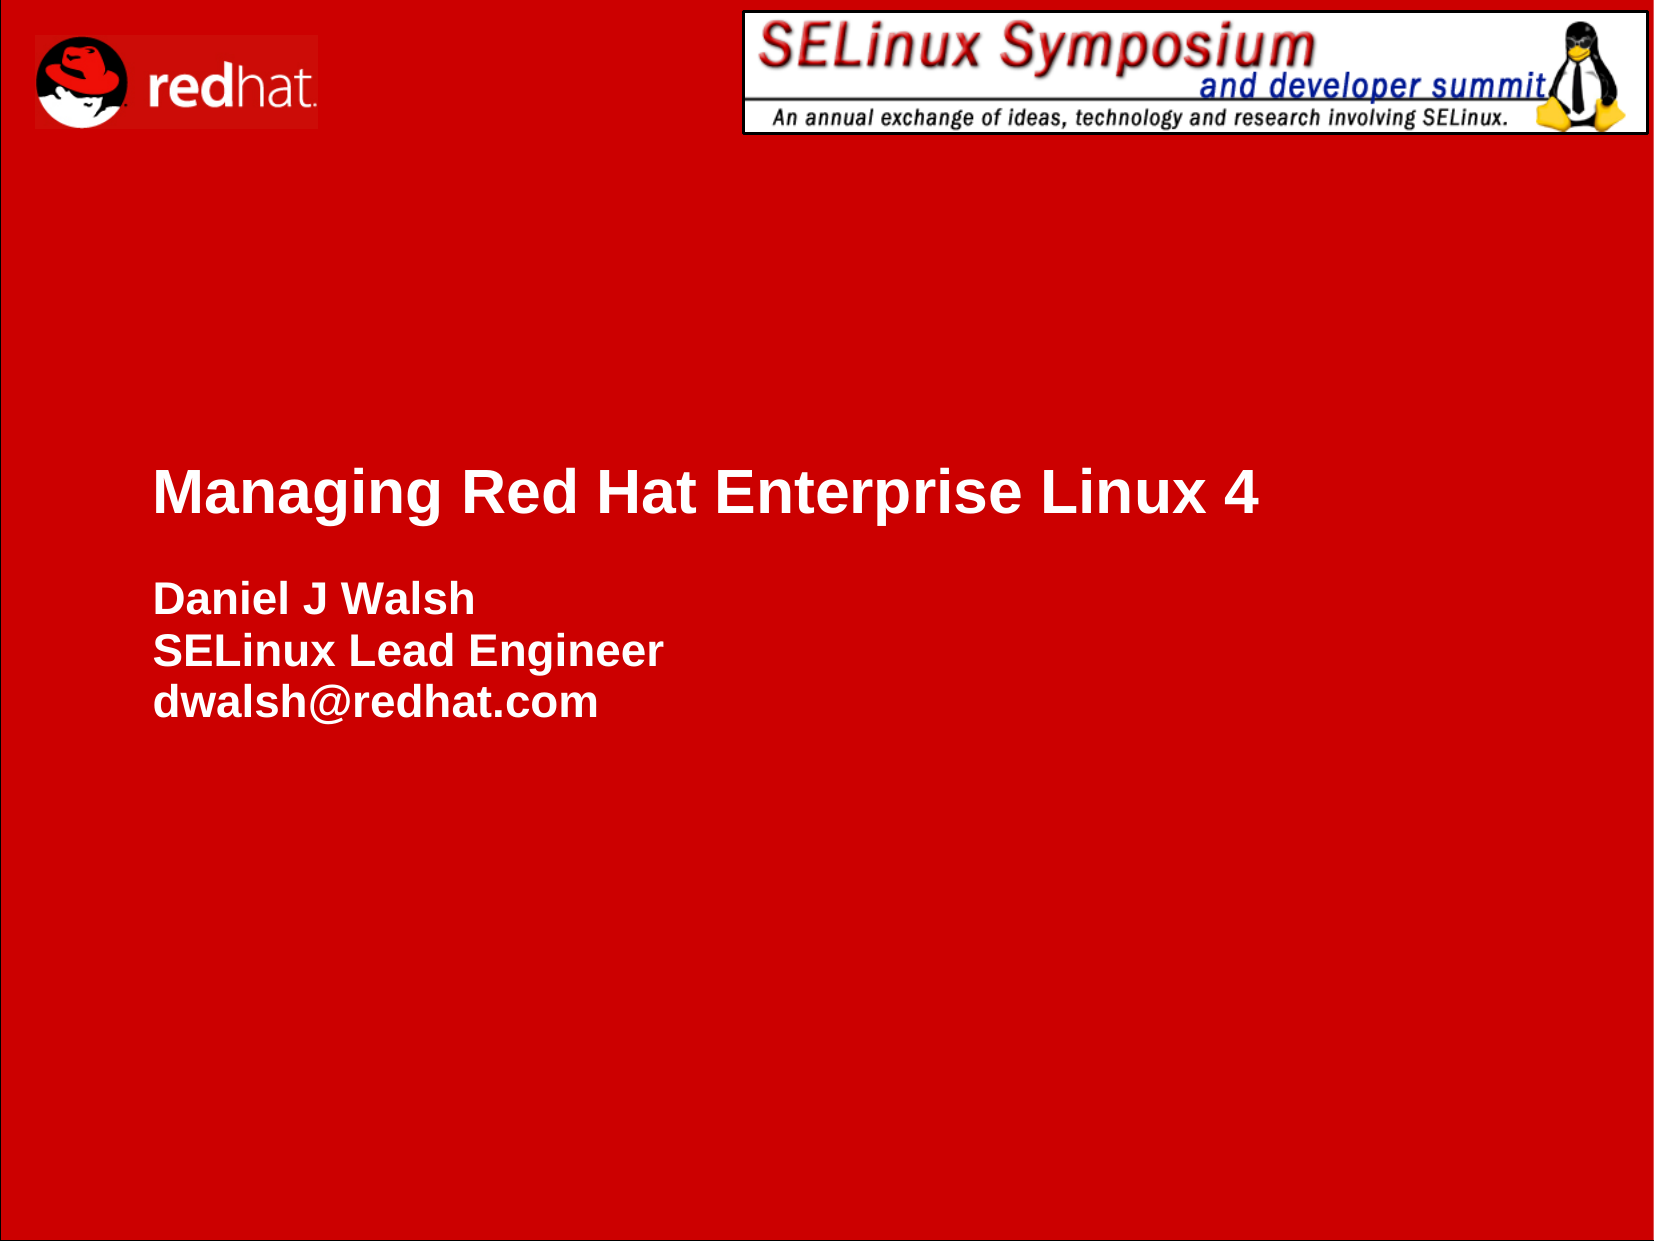

Managing Red Hat Enterprise Linux 4
Daniel J Walsh
SELinux Lead Engineer
dwalsh@redhat.com